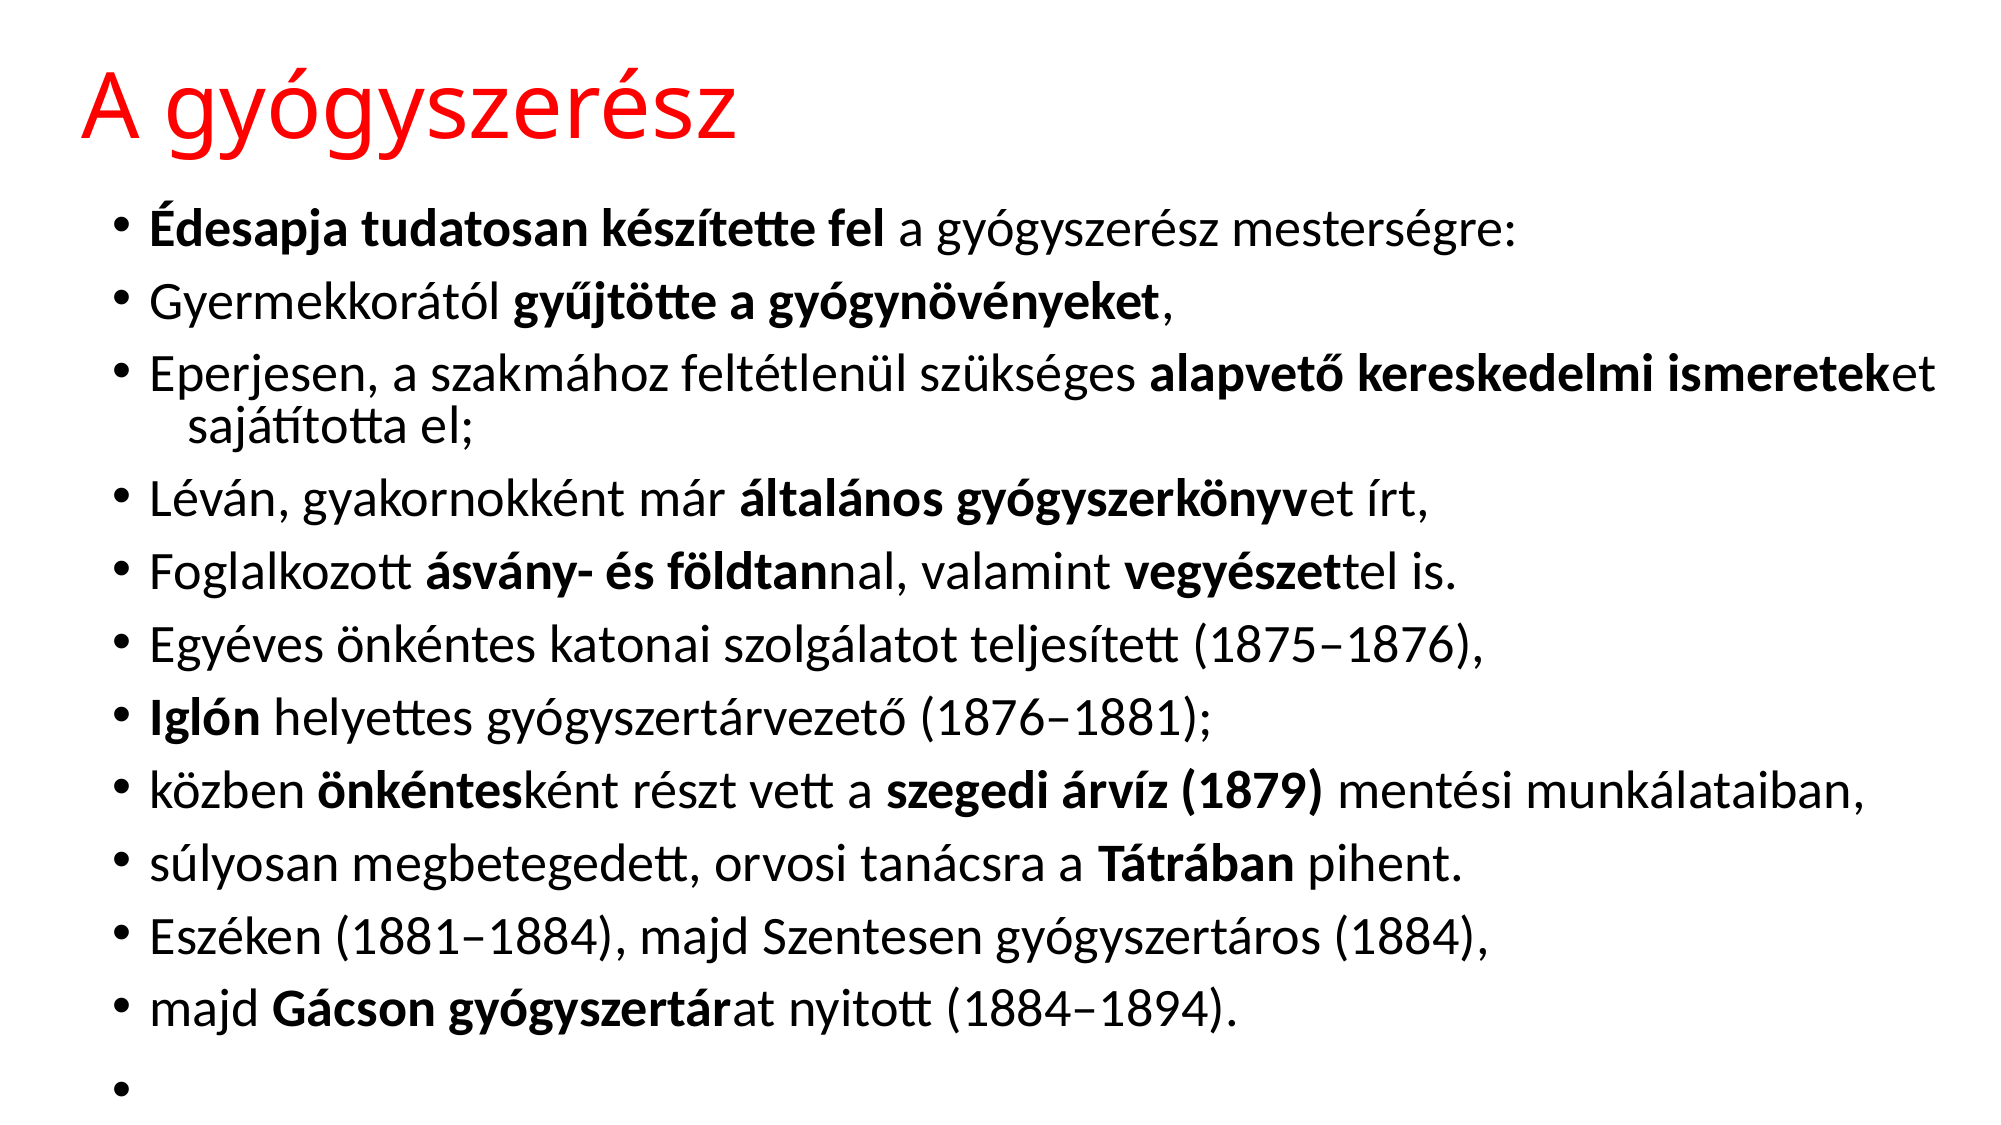

# A gyógyszerész
Édesapja tudatosan készítette fel a gyógyszerész mesterségre:
Gyermekkorától gyűjtötte a gyógynövényeket,
Eperjesen, a szakmához feltétlenül szükséges alapvető kereskedelmi ismereteket sajátította el;
Léván, gyakornokként már általános gyógyszerkönyvet írt,
Foglalkozott ásvány- és földtannal, valamint vegyészettel is.
Egyéves önkéntes katonai szolgálatot teljesített (1875–1876),
Iglón helyettes gyógyszertárvezető (1876–1881);
közben önkéntesként részt vett a szegedi árvíz (1879) mentési munkálataiban,
súlyosan megbetegedett, orvosi tanácsra a Tátrában pihent.
Eszéken (1881–1884), majd Szentesen gyógyszertáros (1884),
majd Gácson gyógyszertárat nyitott (1884–1894).